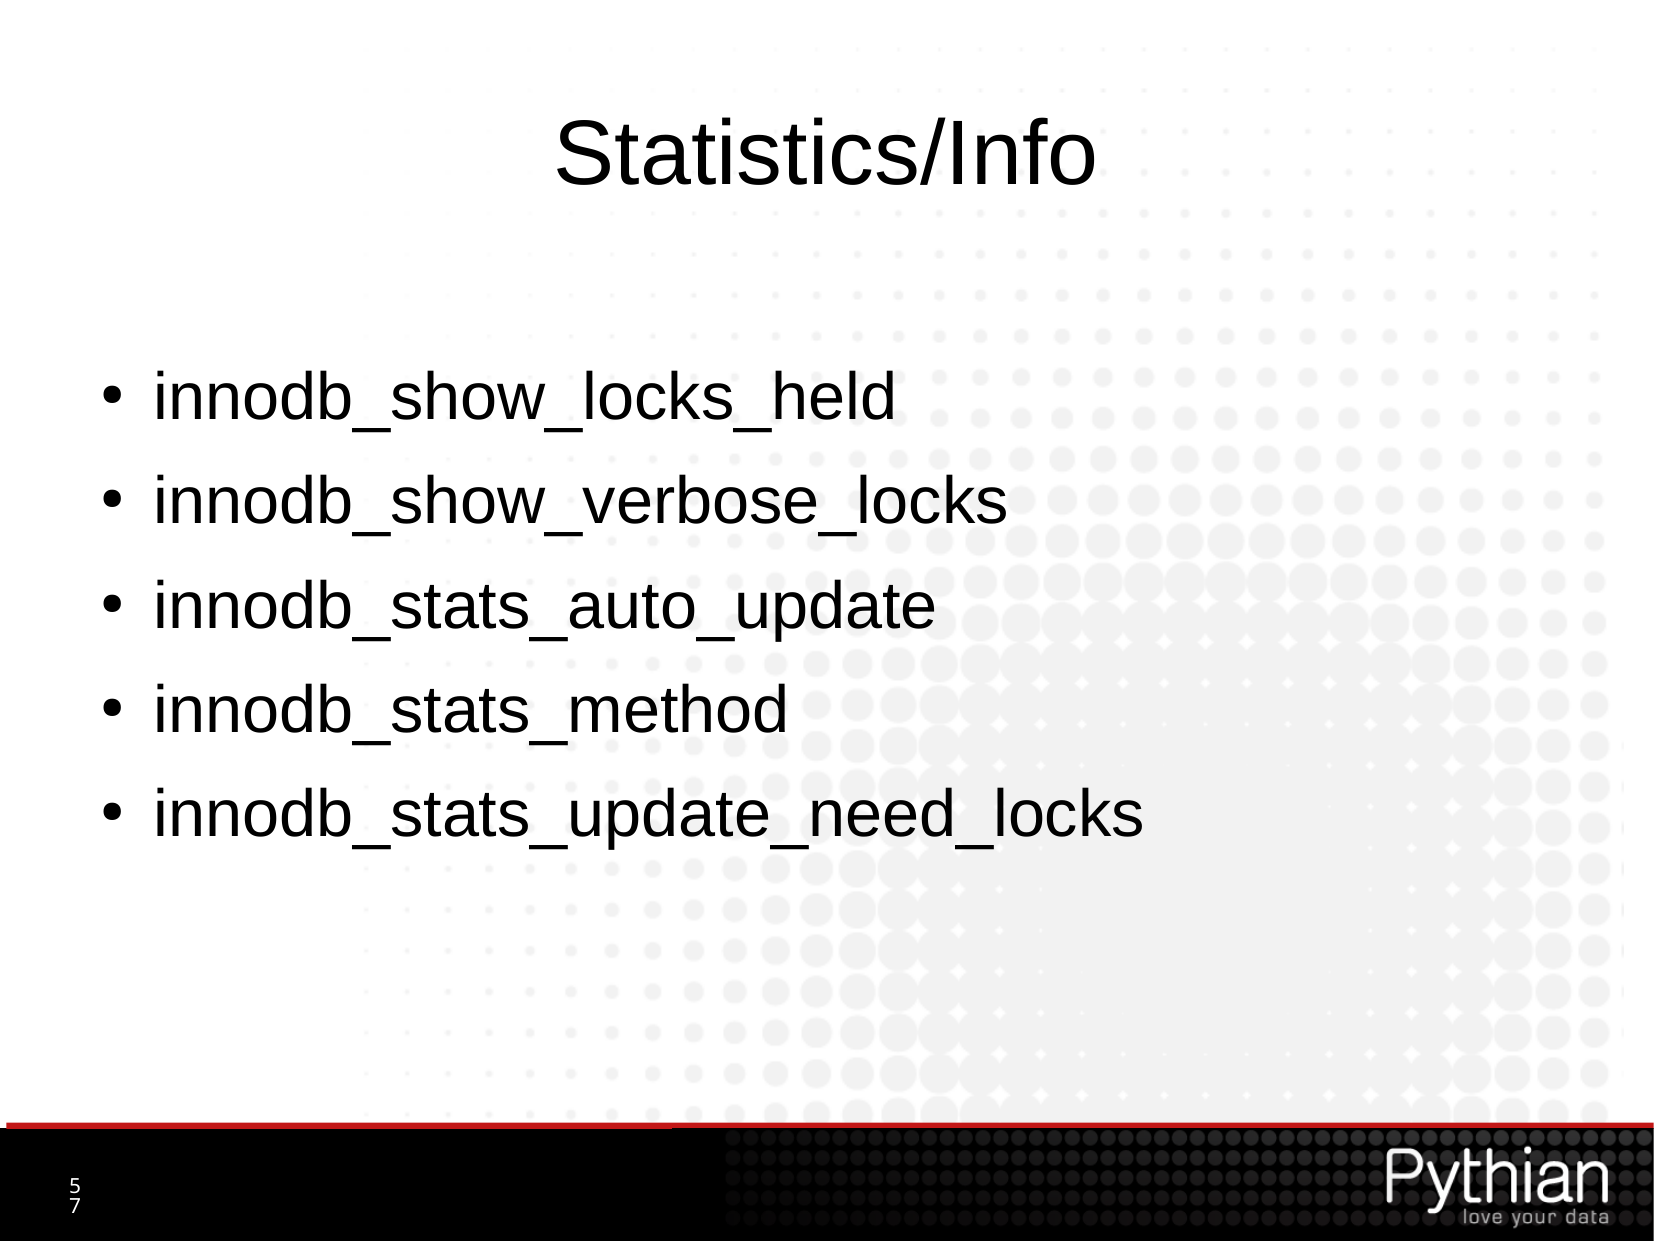

# Statistics/Info
innodb_show_locks_held
innodb_show_verbose_locks
innodb_stats_auto_update
innodb_stats_method
innodb_stats_update_need_locks